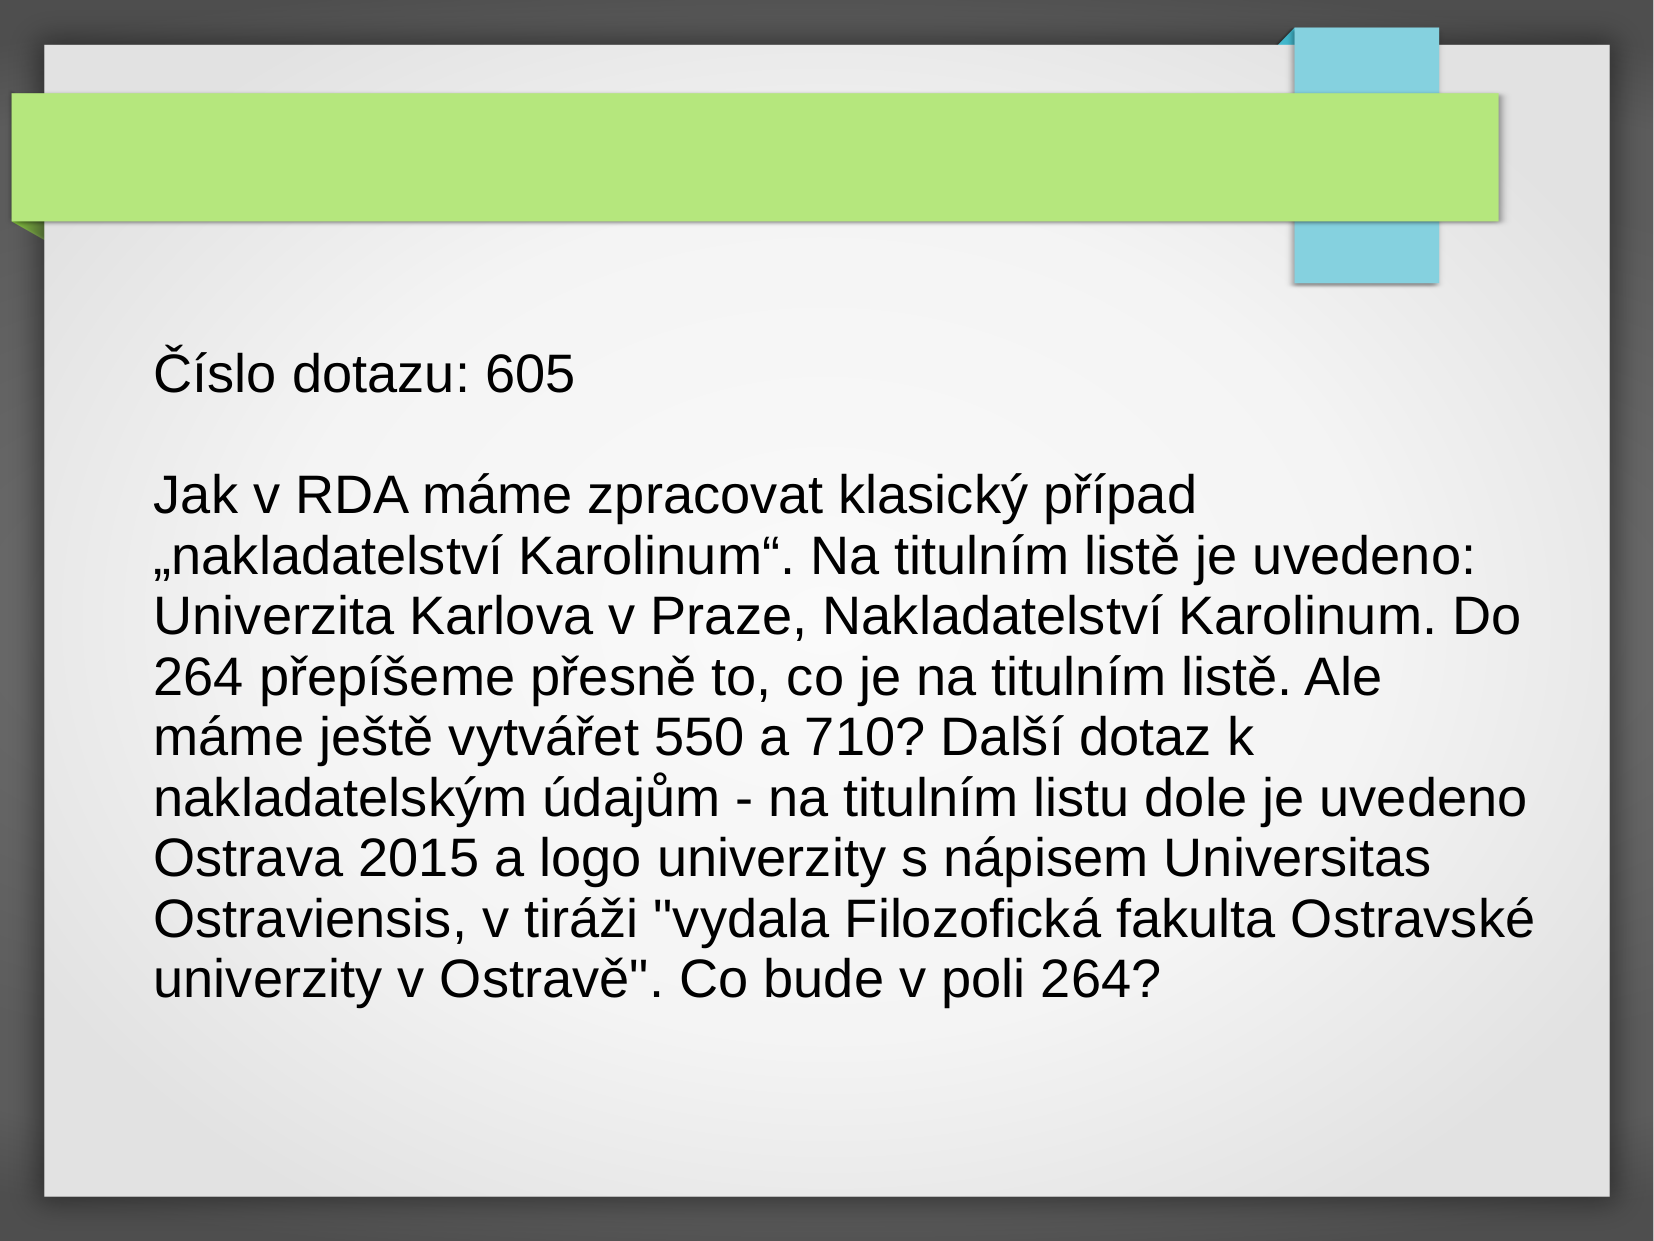

#
Číslo dotazu: 605
Jak v RDA máme zpracovat klasický případ „nakladatelství Karolinum“. Na titulním listě je uvedeno: Univerzita Karlova v Praze, Nakladatelství Karolinum. Do 264 přepíšeme přesně to, co je na titulním listě. Ale máme ještě vytvářet 550 a 710? Další dotaz k nakladatelským údajům - na titulním listu dole je uvedeno Ostrava 2015 a logo univerzity s nápisem Universitas Ostraviensis, v tiráži "vydala Filozofická fakulta Ostravské univerzity v Ostravě". Co bude v poli 264?